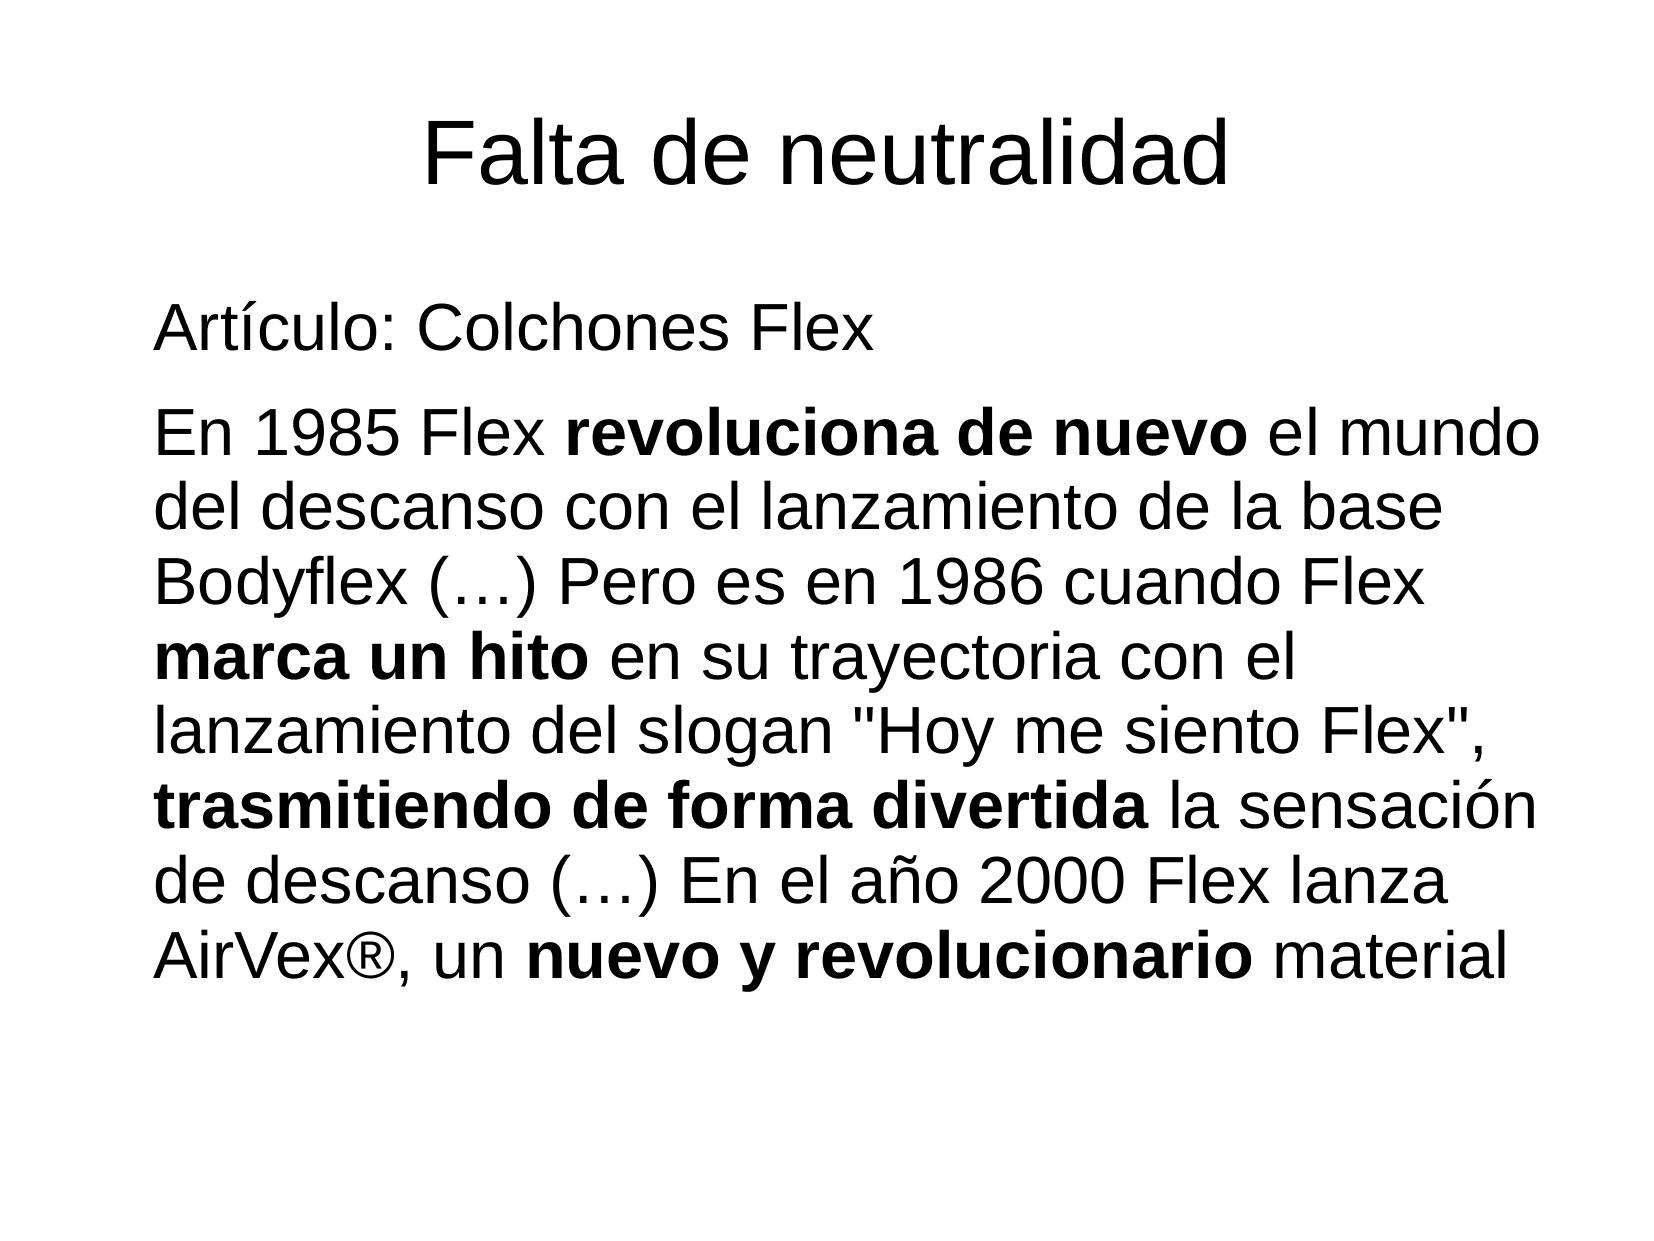

# Falta de neutralidad
Artículo: Colchones Flex
En 1985 Flex revoluciona de nuevo el mundo del descanso con el lanzamiento de la base Bodyflex (…) Pero es en 1986 cuando Flex marca un hito en su trayectoria con el lanzamiento del slogan "Hoy me siento Flex", trasmitiendo de forma divertida la sensación de descanso (…) En el año 2000 Flex lanza AirVex®, un nuevo y revolucionario material